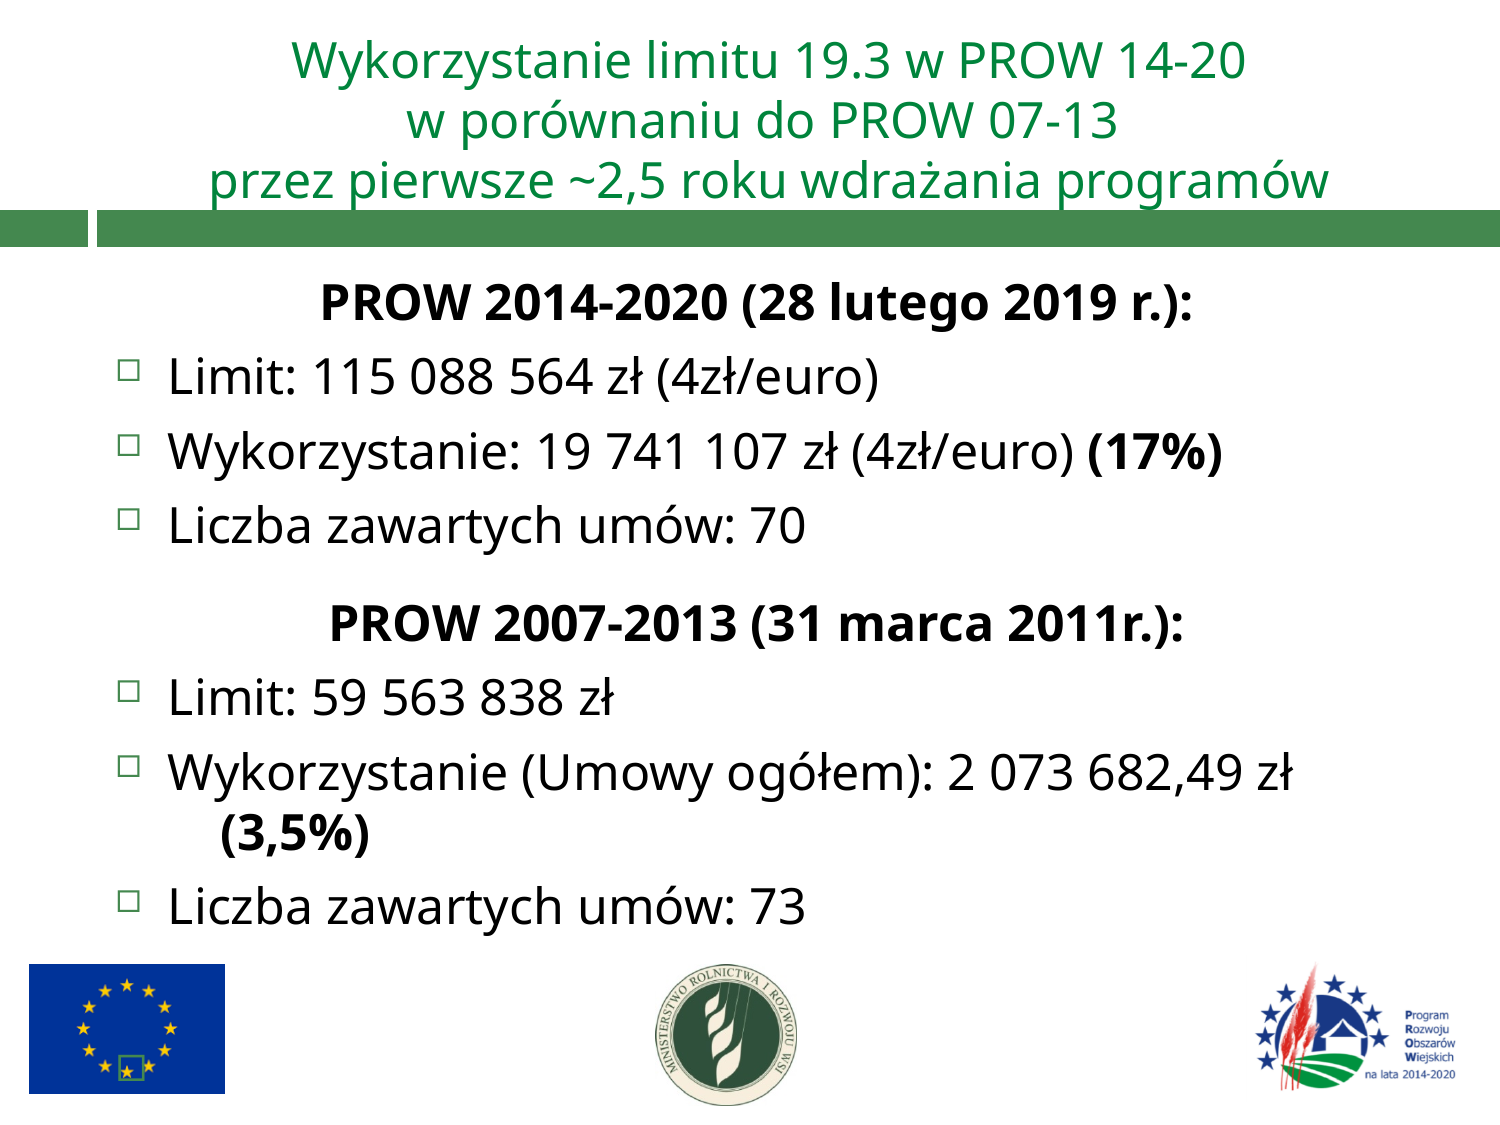

# Wykorzystanie limitu 19.3 w PROW 14-20 w porównaniu do PROW 07-13 przez pierwsze ~2,5 roku wdrażania programów
PROW 2014-2020 (28 lutego 2019 r.):
Limit: 115 088 564 zł (4zł/euro)
Wykorzystanie: 19 741 107 zł (4zł/euro) (17%)
Liczba zawartych umów: 70
PROW 2007-2013 (31 marca 2011r.):
Limit: 59 563 838 zł
Wykorzystanie (Umowy ogółem): 2 073 682,49 zł (3,5%)
Liczba zawartych umów: 73